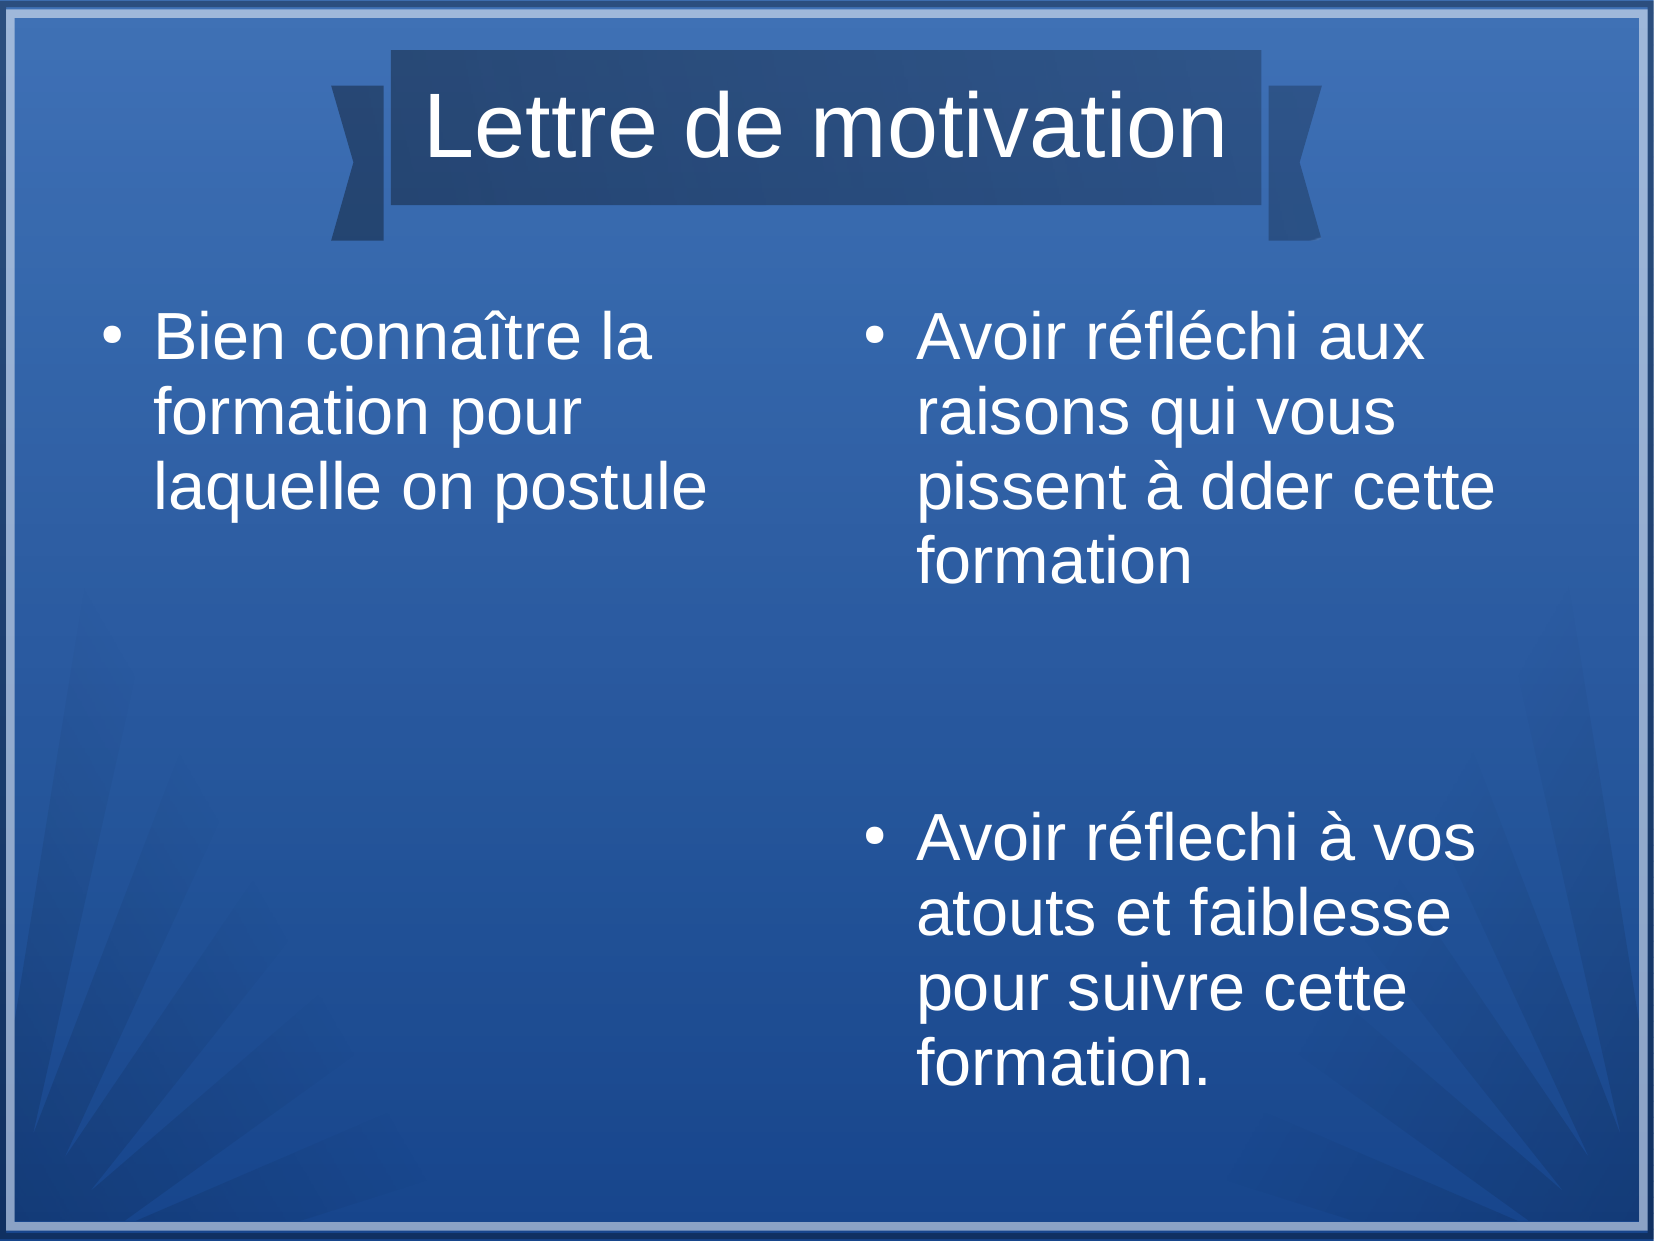

# Lettre de motivation
Bien connaître la formation pour laquelle on postule
Avoir réfléchi aux raisons qui vous pissent à dder cette formation
Avoir réflechi à vos atouts et faiblesse pour suivre cette formation.